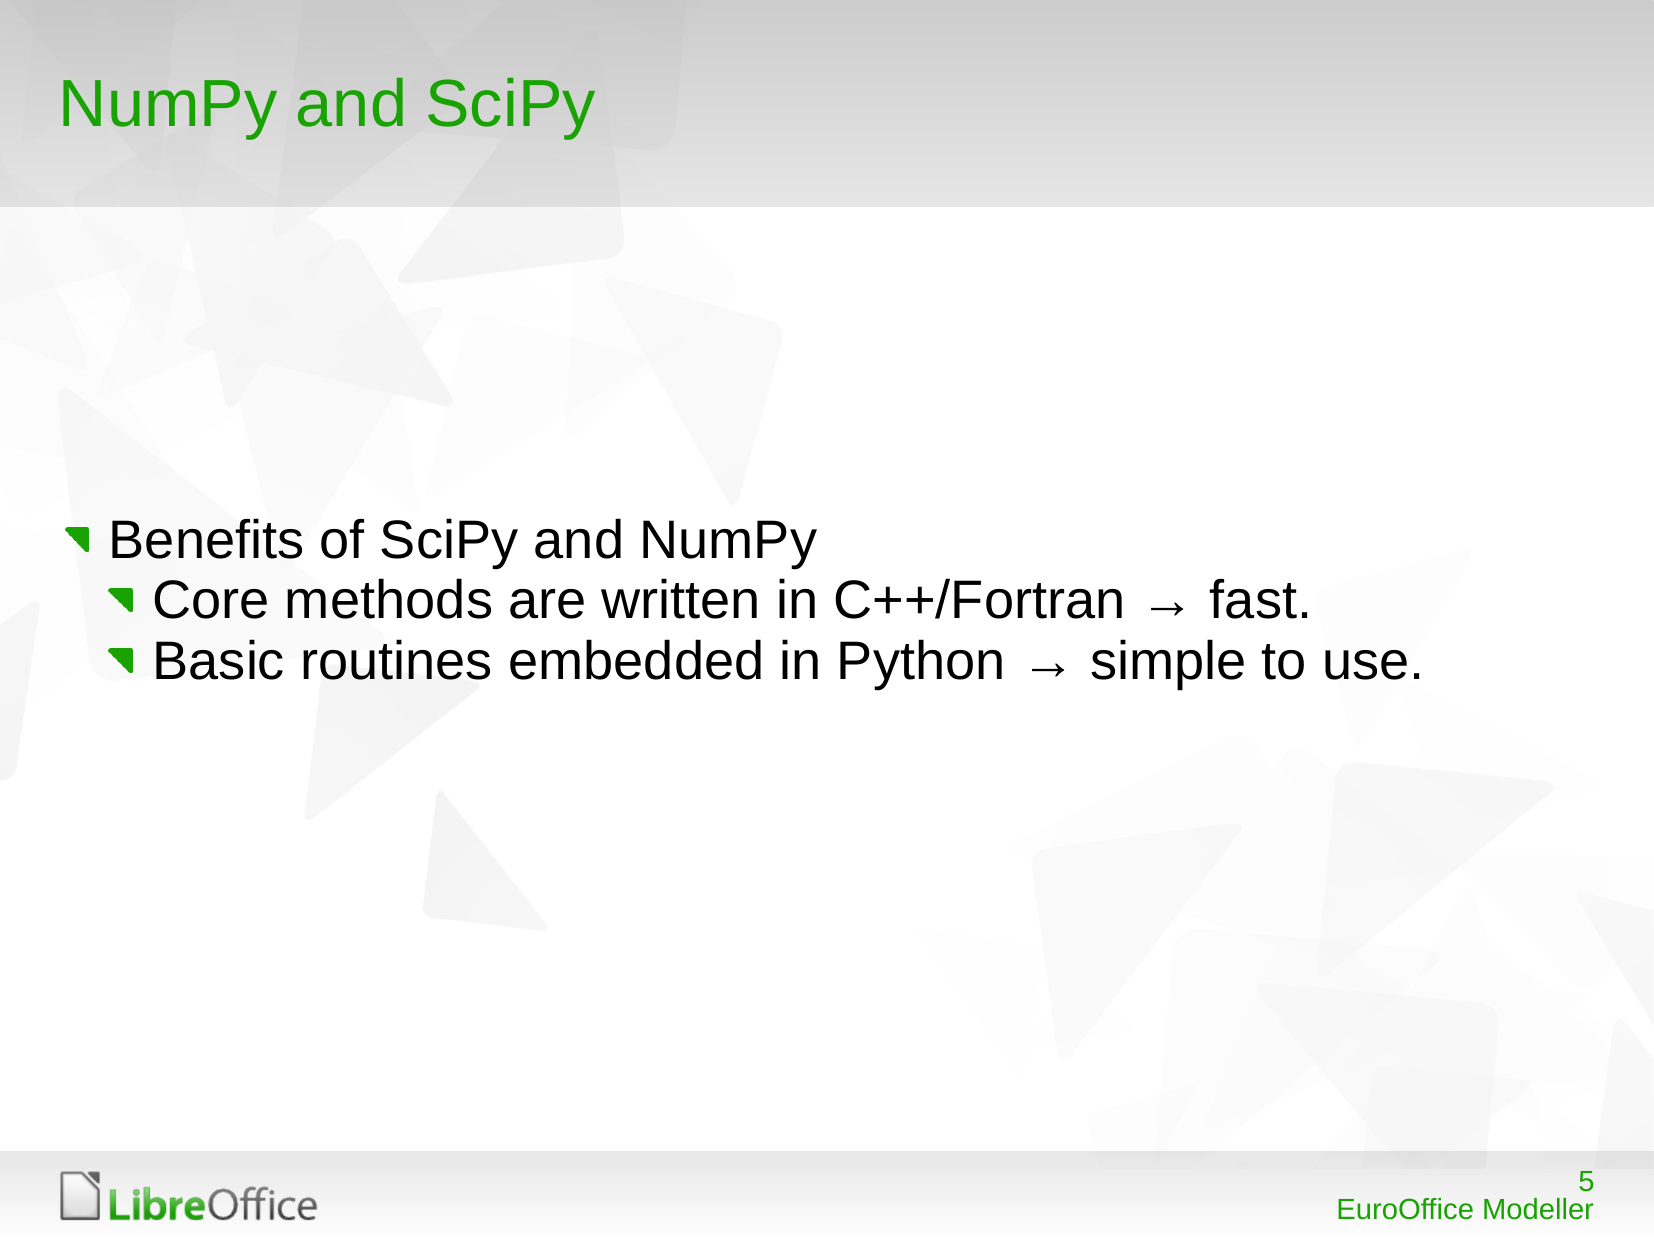

# NumPy and SciPy
Benefits of SciPy and NumPy
Core methods are written in C++/Fortran → fast.
Basic routines embedded in Python → simple to use.
5
EuroOffice Modeller